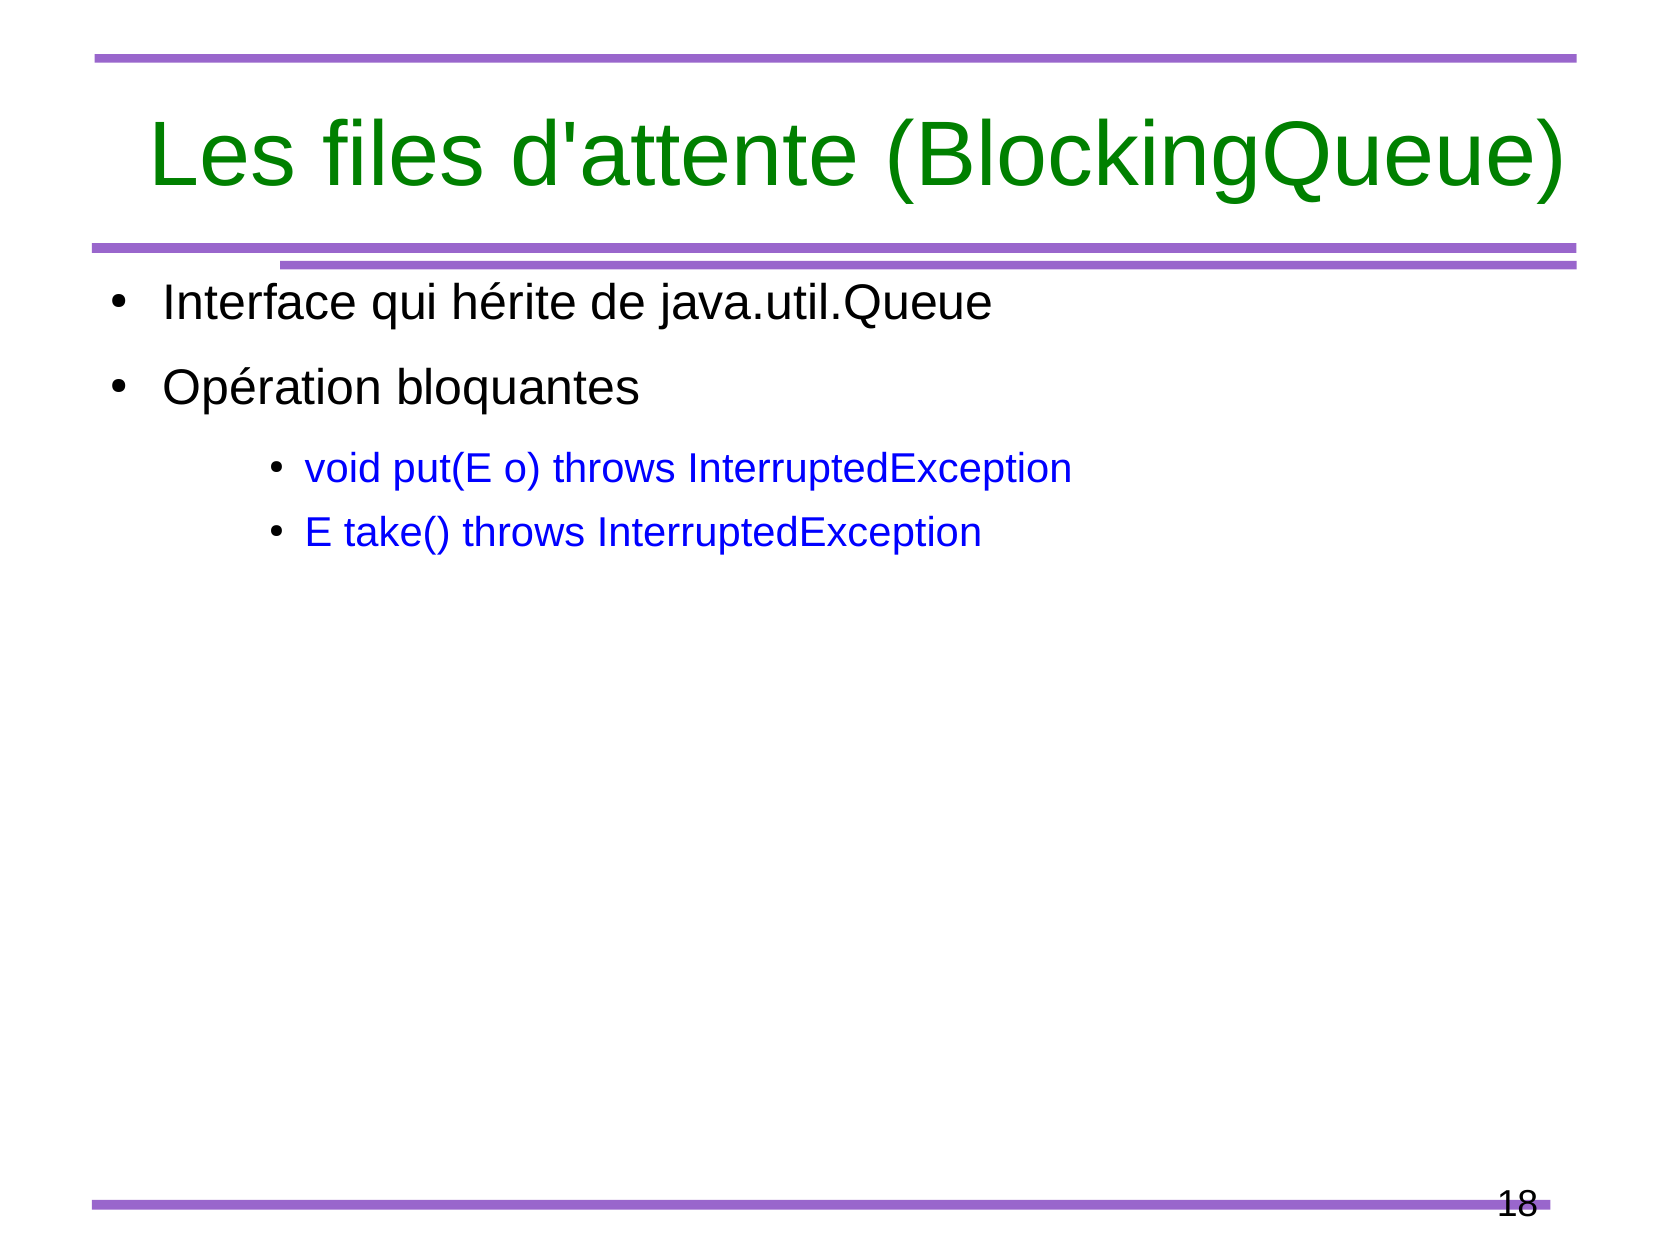

# Les files d'attente (BlockingQueue)
Interface qui hérite de java.util.Queue
Opération bloquantes
void put(E o) throws InterruptedException
E take() throws InterruptedException